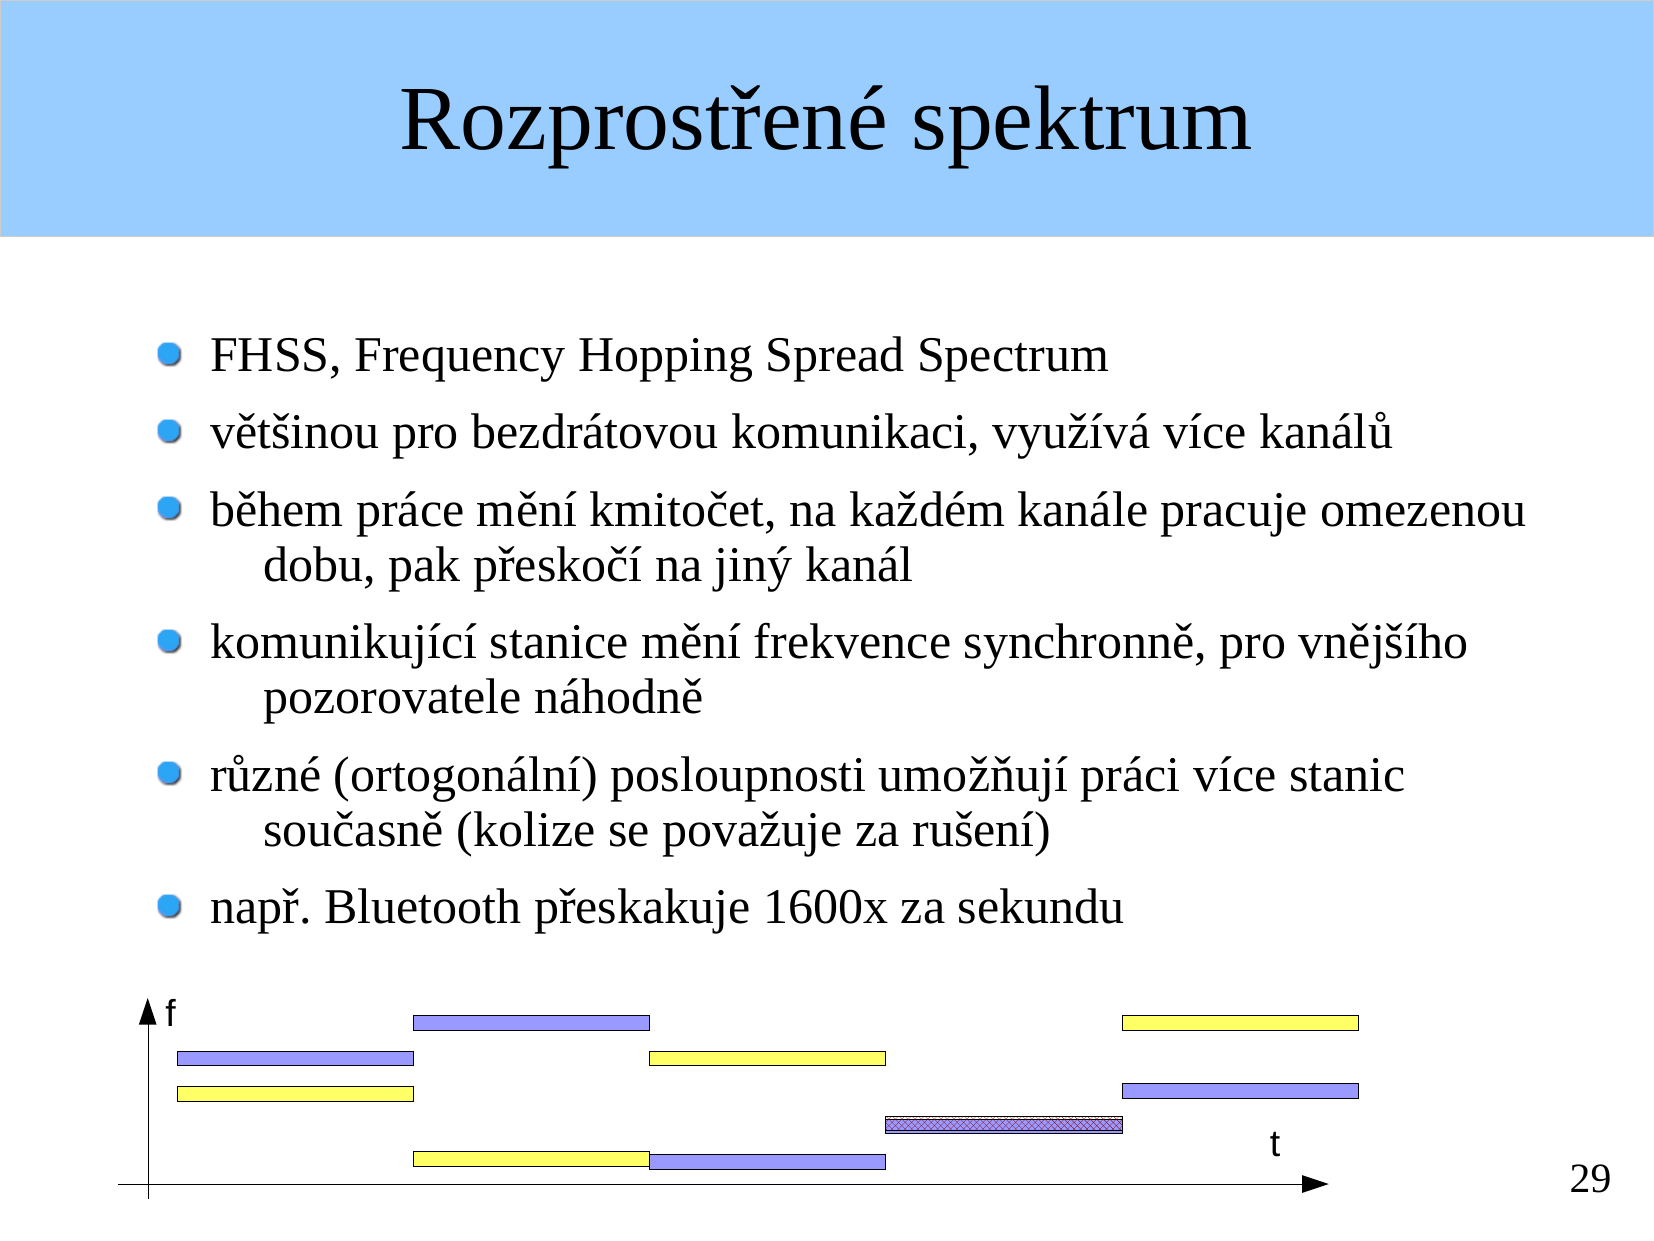

# Rozprostřené spektrum
FHSS, Frequency Hopping Spread Spectrum
většinou pro bezdrátovou komunikaci, využívá více kanálů
během práce mění kmitočet, na každém kanále pracuje omezenou dobu, pak přeskočí na jiný kanál
komunikující stanice mění frekvence synchronně, pro vnějšího pozorovatele náhodně
různé (ortogonální) posloupnosti umožňují práci více stanic současně (kolize se považuje za rušení)
např. Bluetooth přeskakuje 1600x za sekundu
f
t